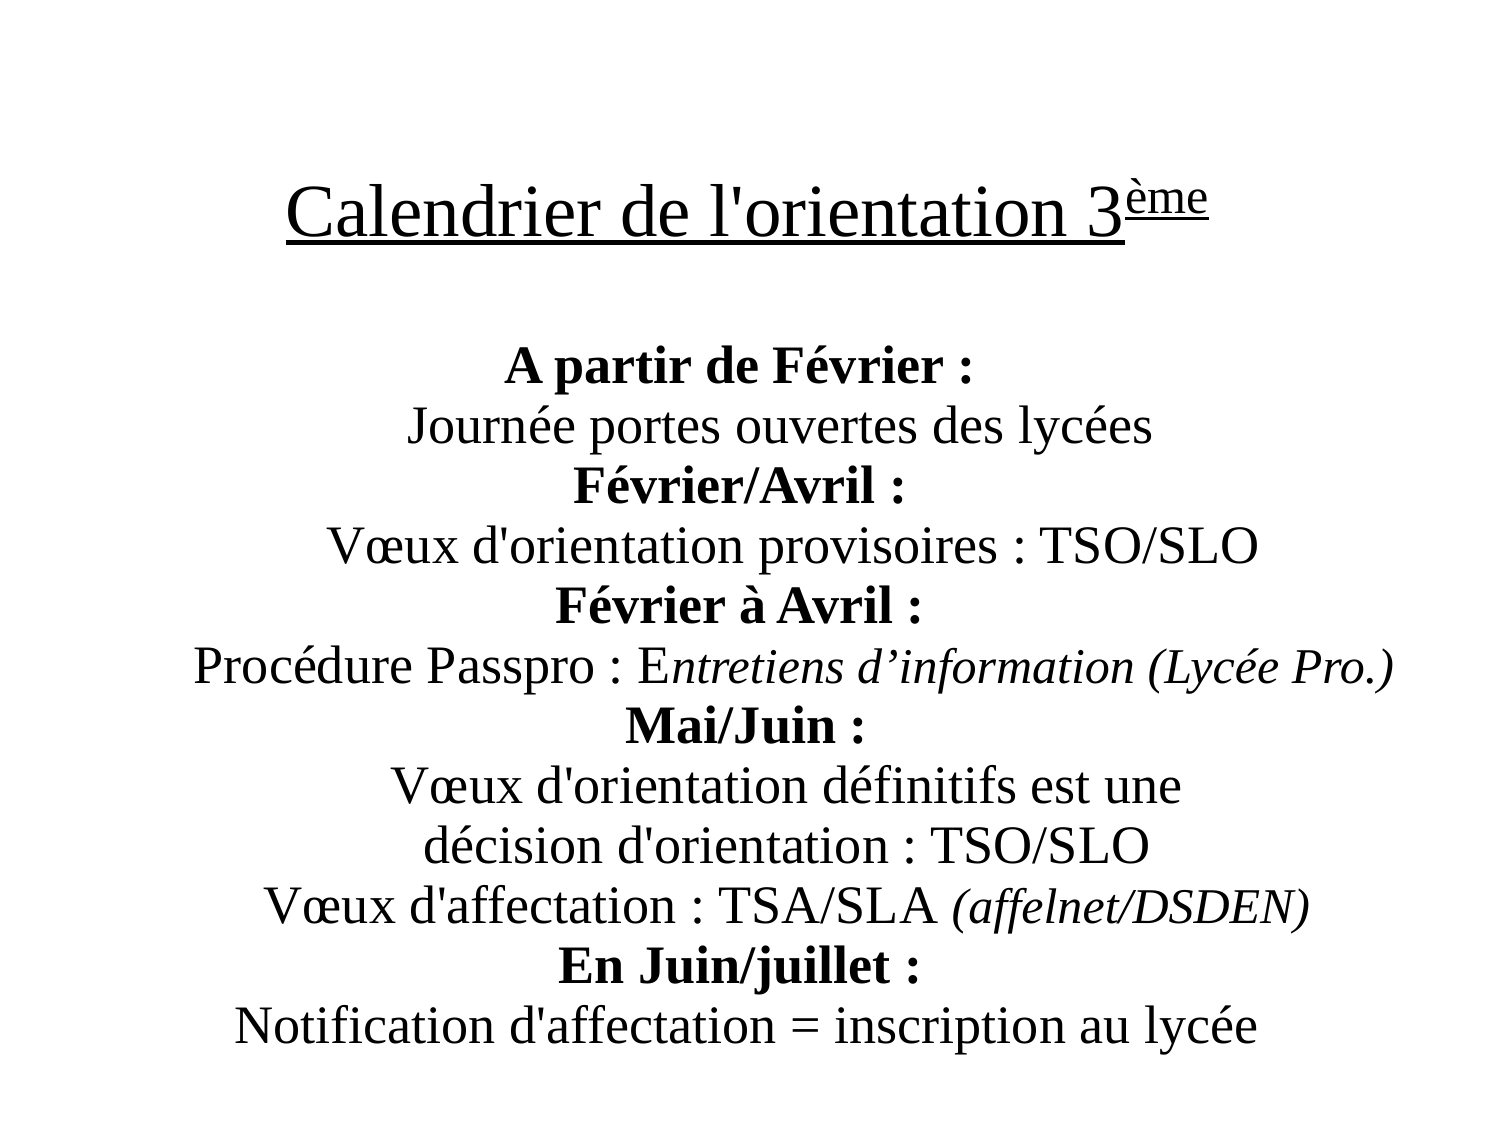

Calendrier de l'orientation 3ème
A partir de Février :
 Journée portes ouvertes des lycées
Février/Avril :
 Vœux d'orientation provisoires : TSO/SLO
Février à Avril :
 Procédure Passpro : Entretiens d’information (Lycée Pro.)
Mai/Juin :
 Vœux d'orientation définitifs est une
 décision d'orientation : TSO/SLO
 Vœux d'affectation : TSA/SLA (affelnet/DSDEN)
En Juin/juillet :
 Notification d'affectation = inscription au lycée